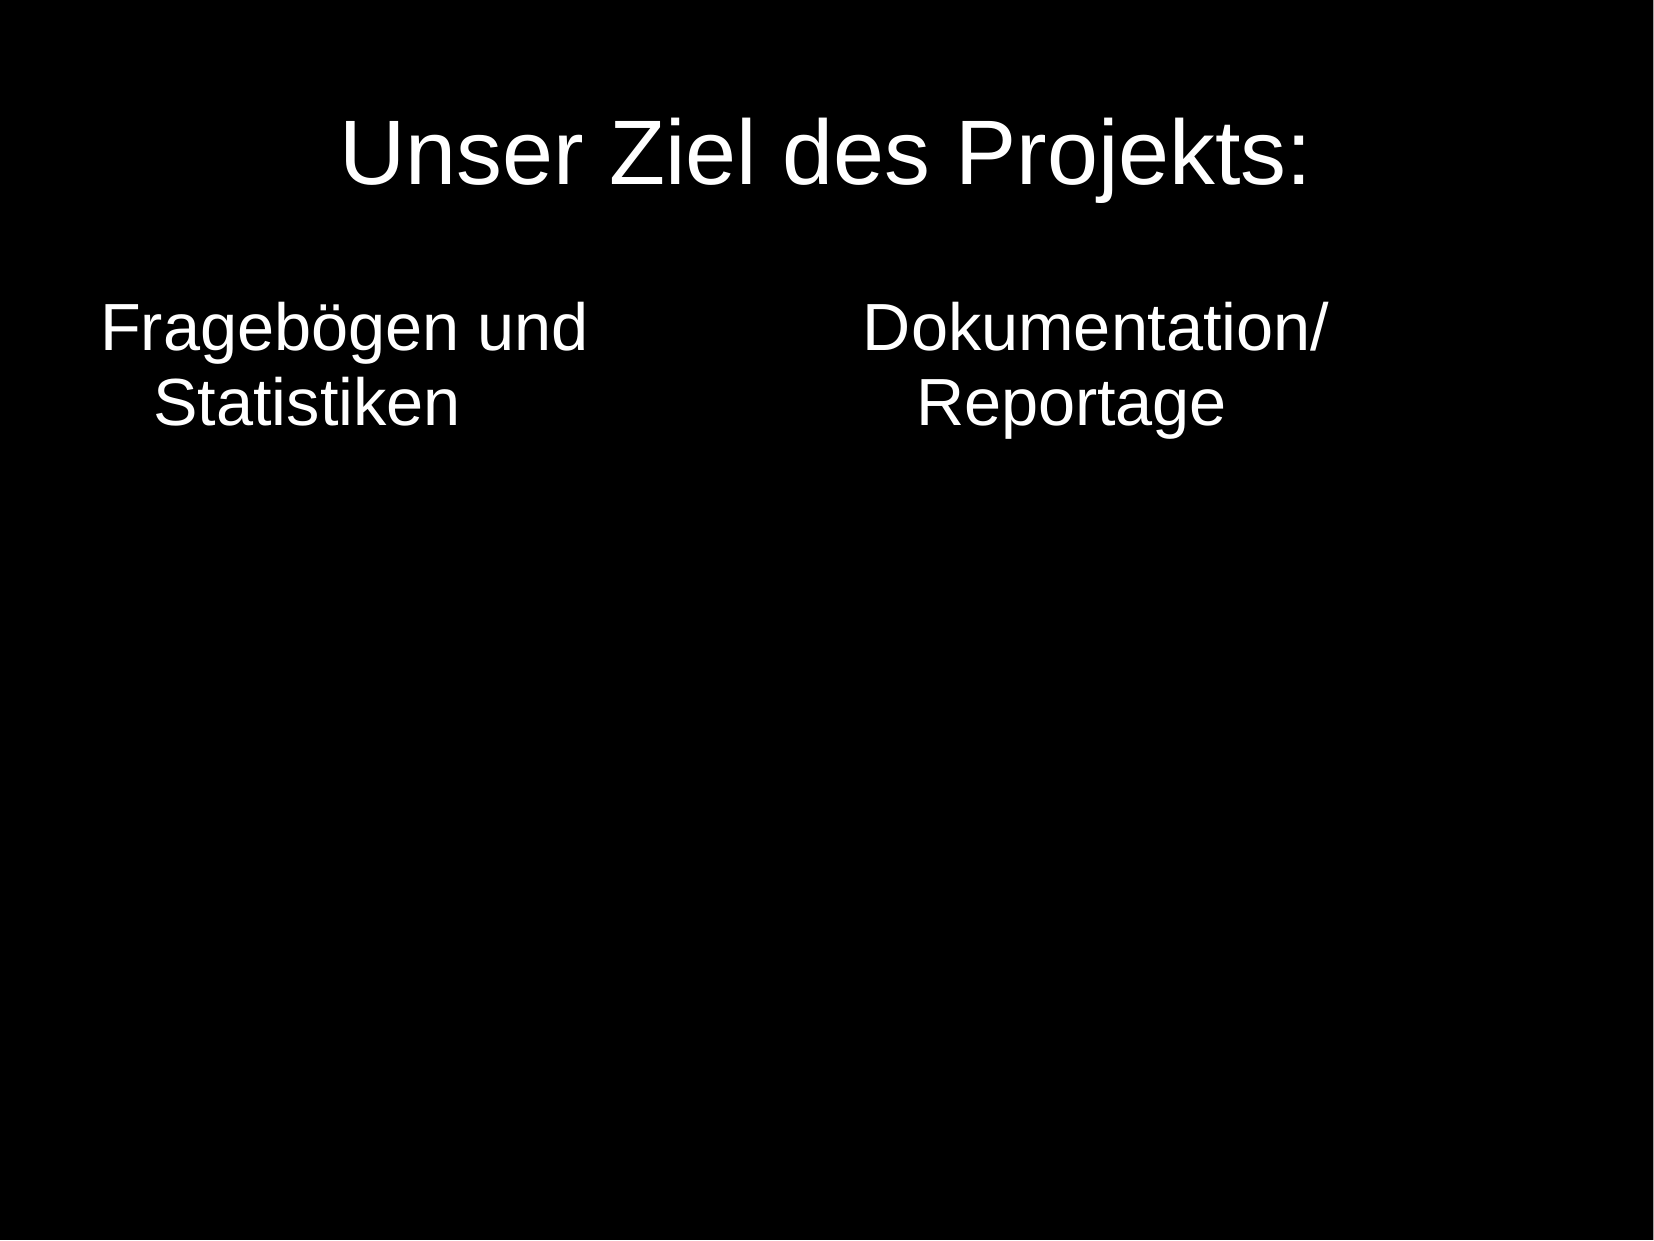

# Unser Ziel des Projekts:
Fragebögen und Statistiken
Dokumentation/ Reportage